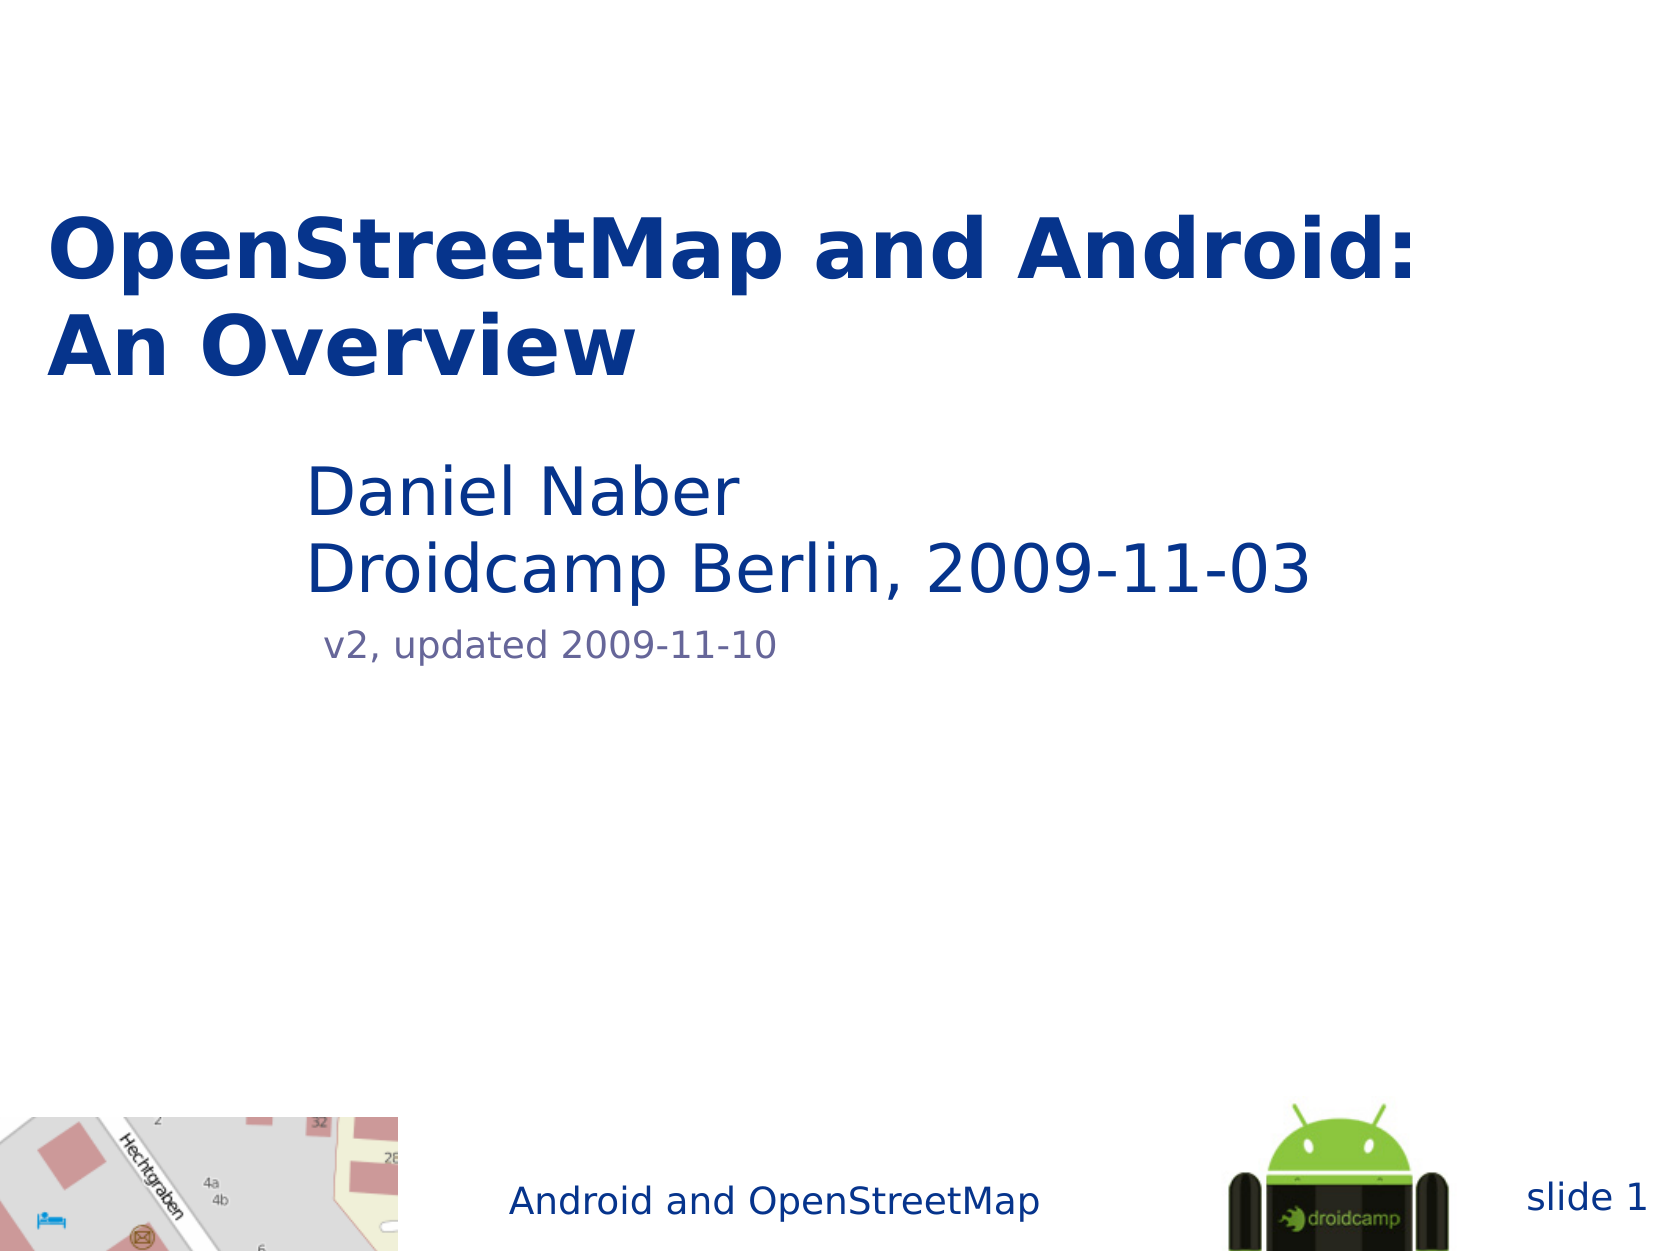

# OpenStreetMap and Android: An Overview
Daniel Naber
Droidcamp Berlin, 2009-11-03
v2, updated 2009-11-10
1
Title (to be modified under View - Footer)